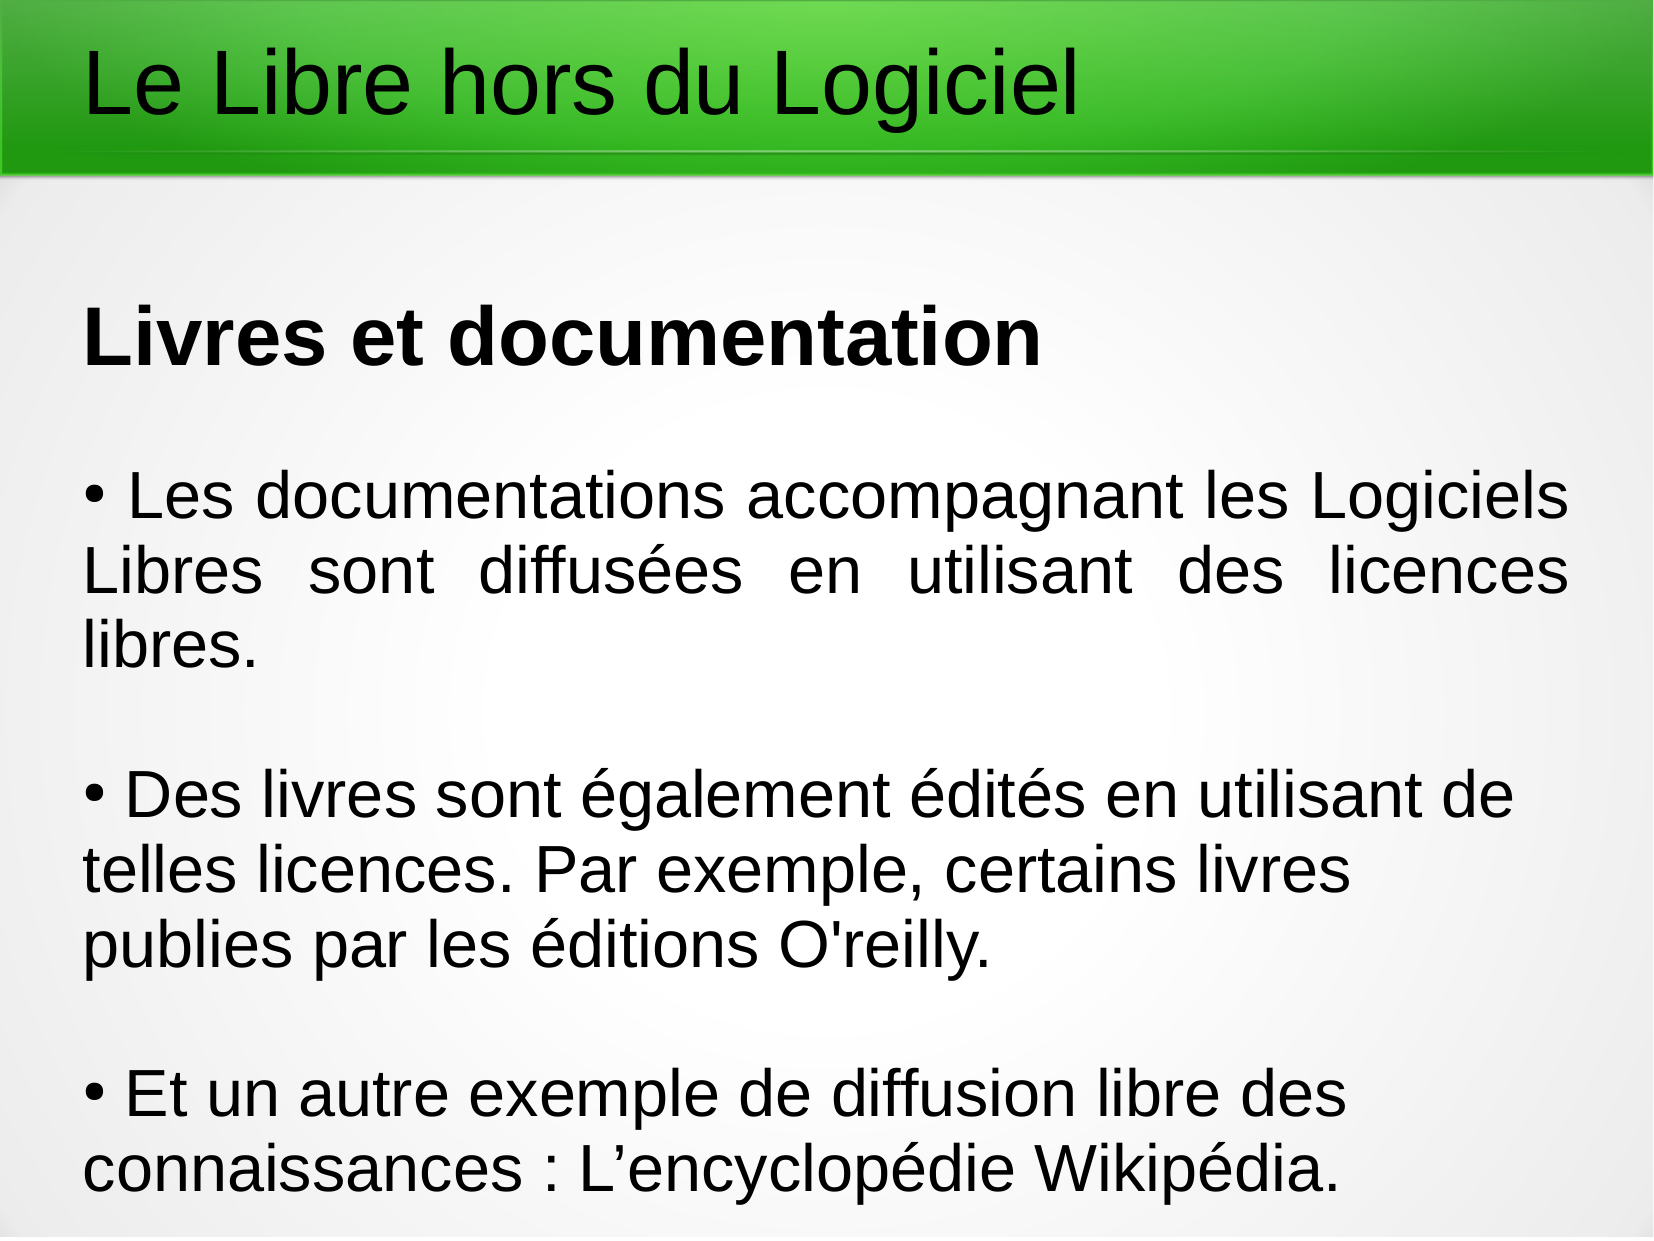

# Le Libre hors du Logiciel
Livres et documentation
 Les documentations accompagnant les Logiciels Libres sont diffusées en utilisant des licences libres.
 Des livres sont également édités en utilisant de telles licences. Par exemple, certains livres publies par les éditions O'reilly.
 Et un autre exemple de diffusion libre des connaissances : L’encyclopédie Wikipédia.